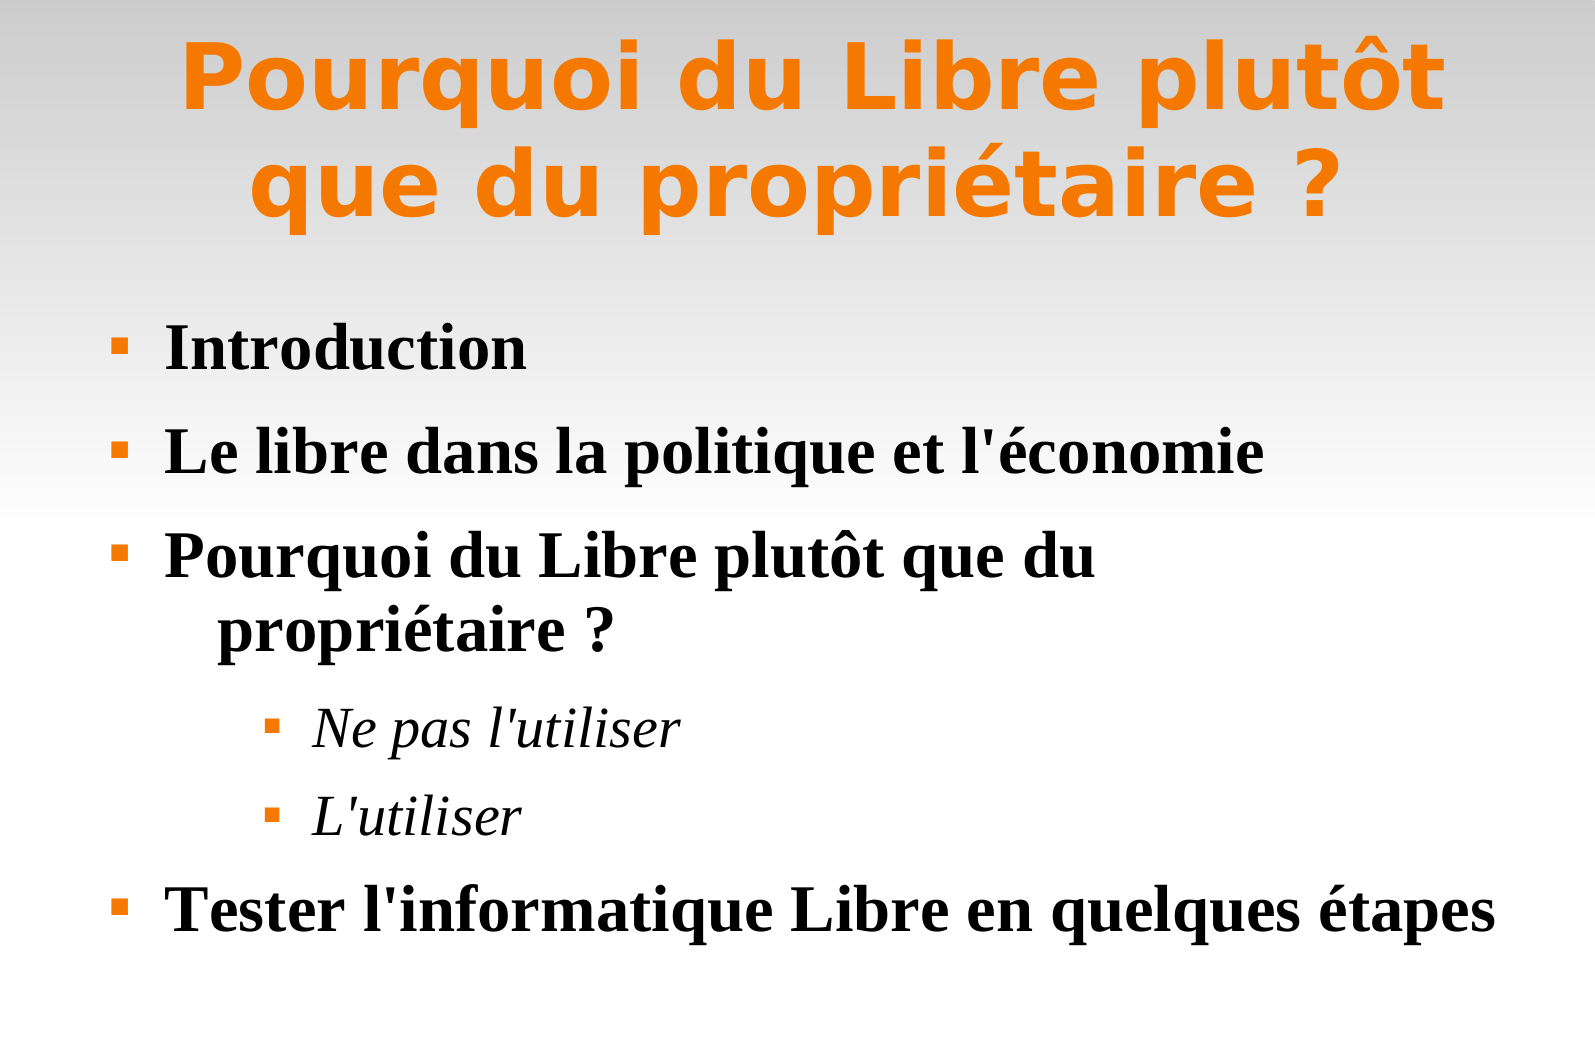

# Pourquoi du Libre plutôt que du propriétaire ?
Introduction
Le libre dans la politique et l'économie
Pourquoi du Libre plutôt que du propriétaire ?
Ne pas l'utiliser
L'utiliser
Tester l'informatique Libre en quelques étapes